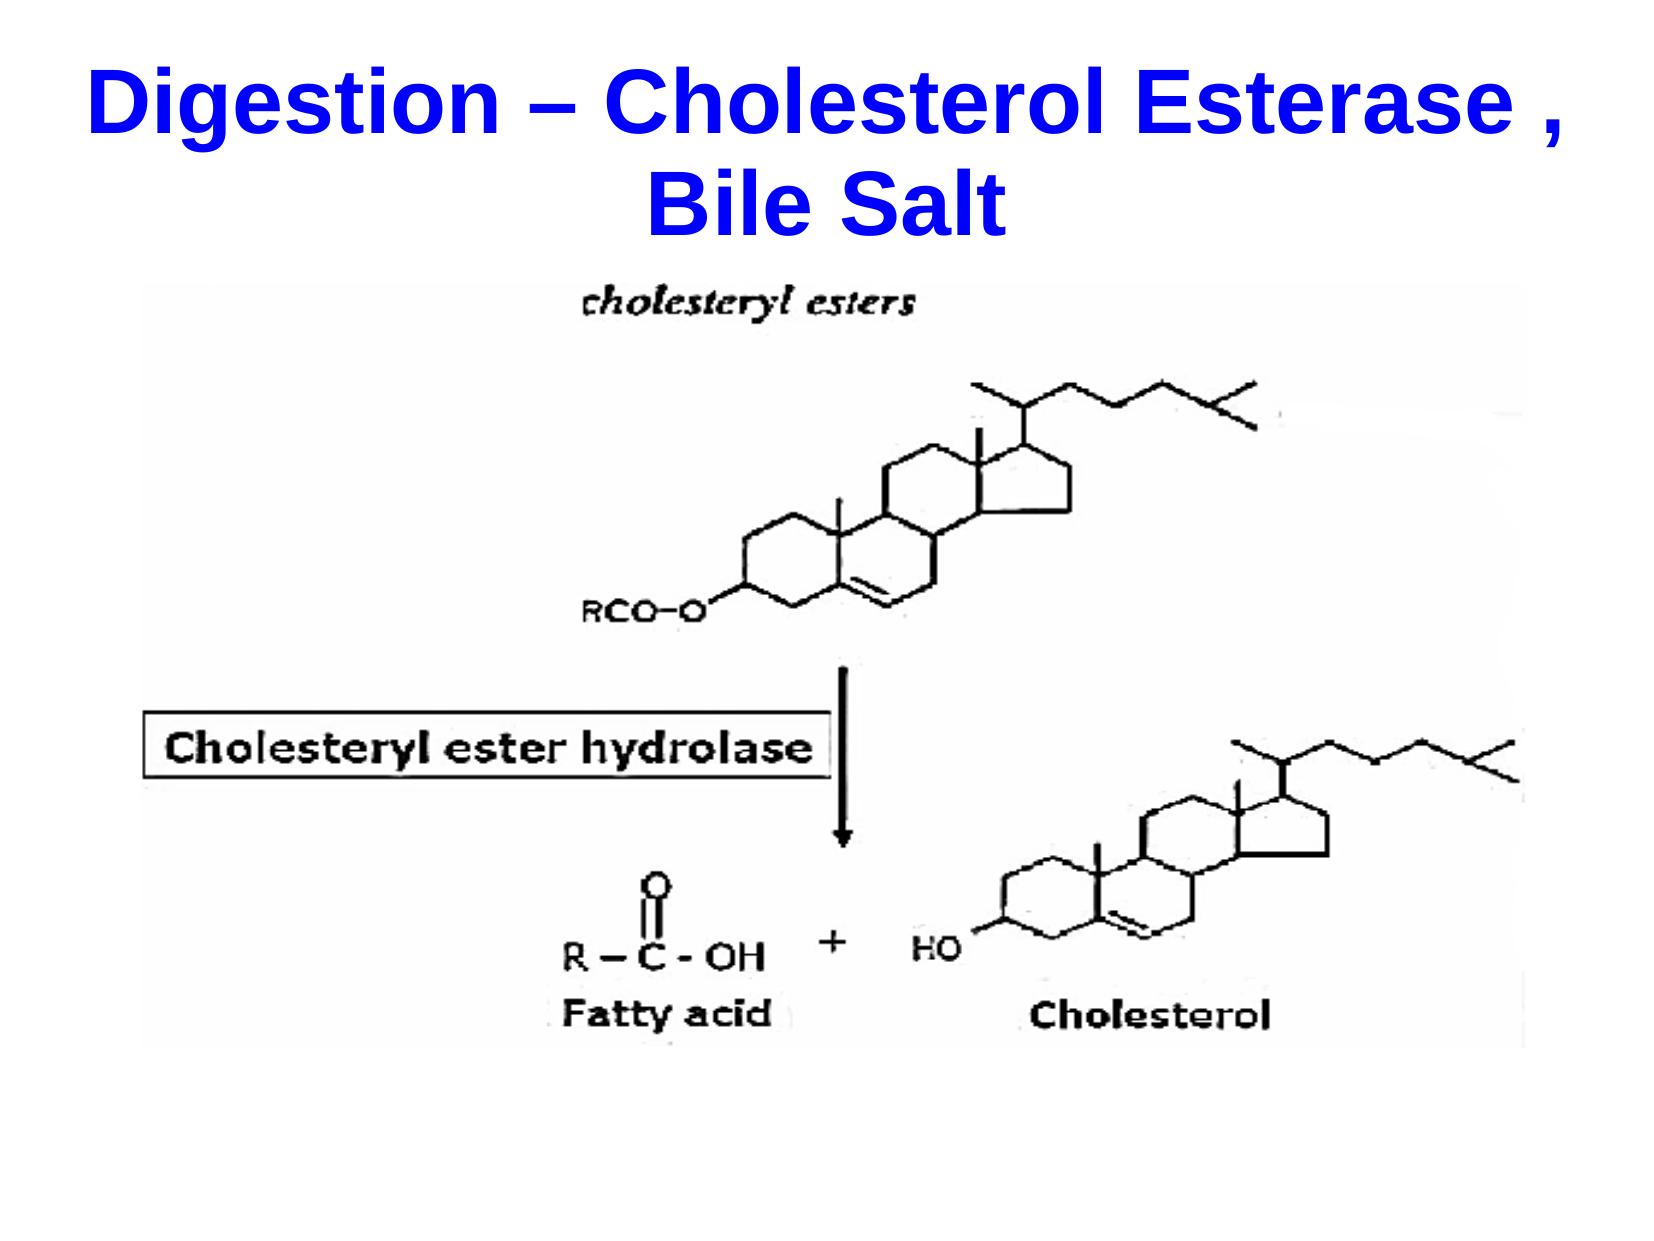

# Digestion – Cholesterol Esterase , Bile Salt